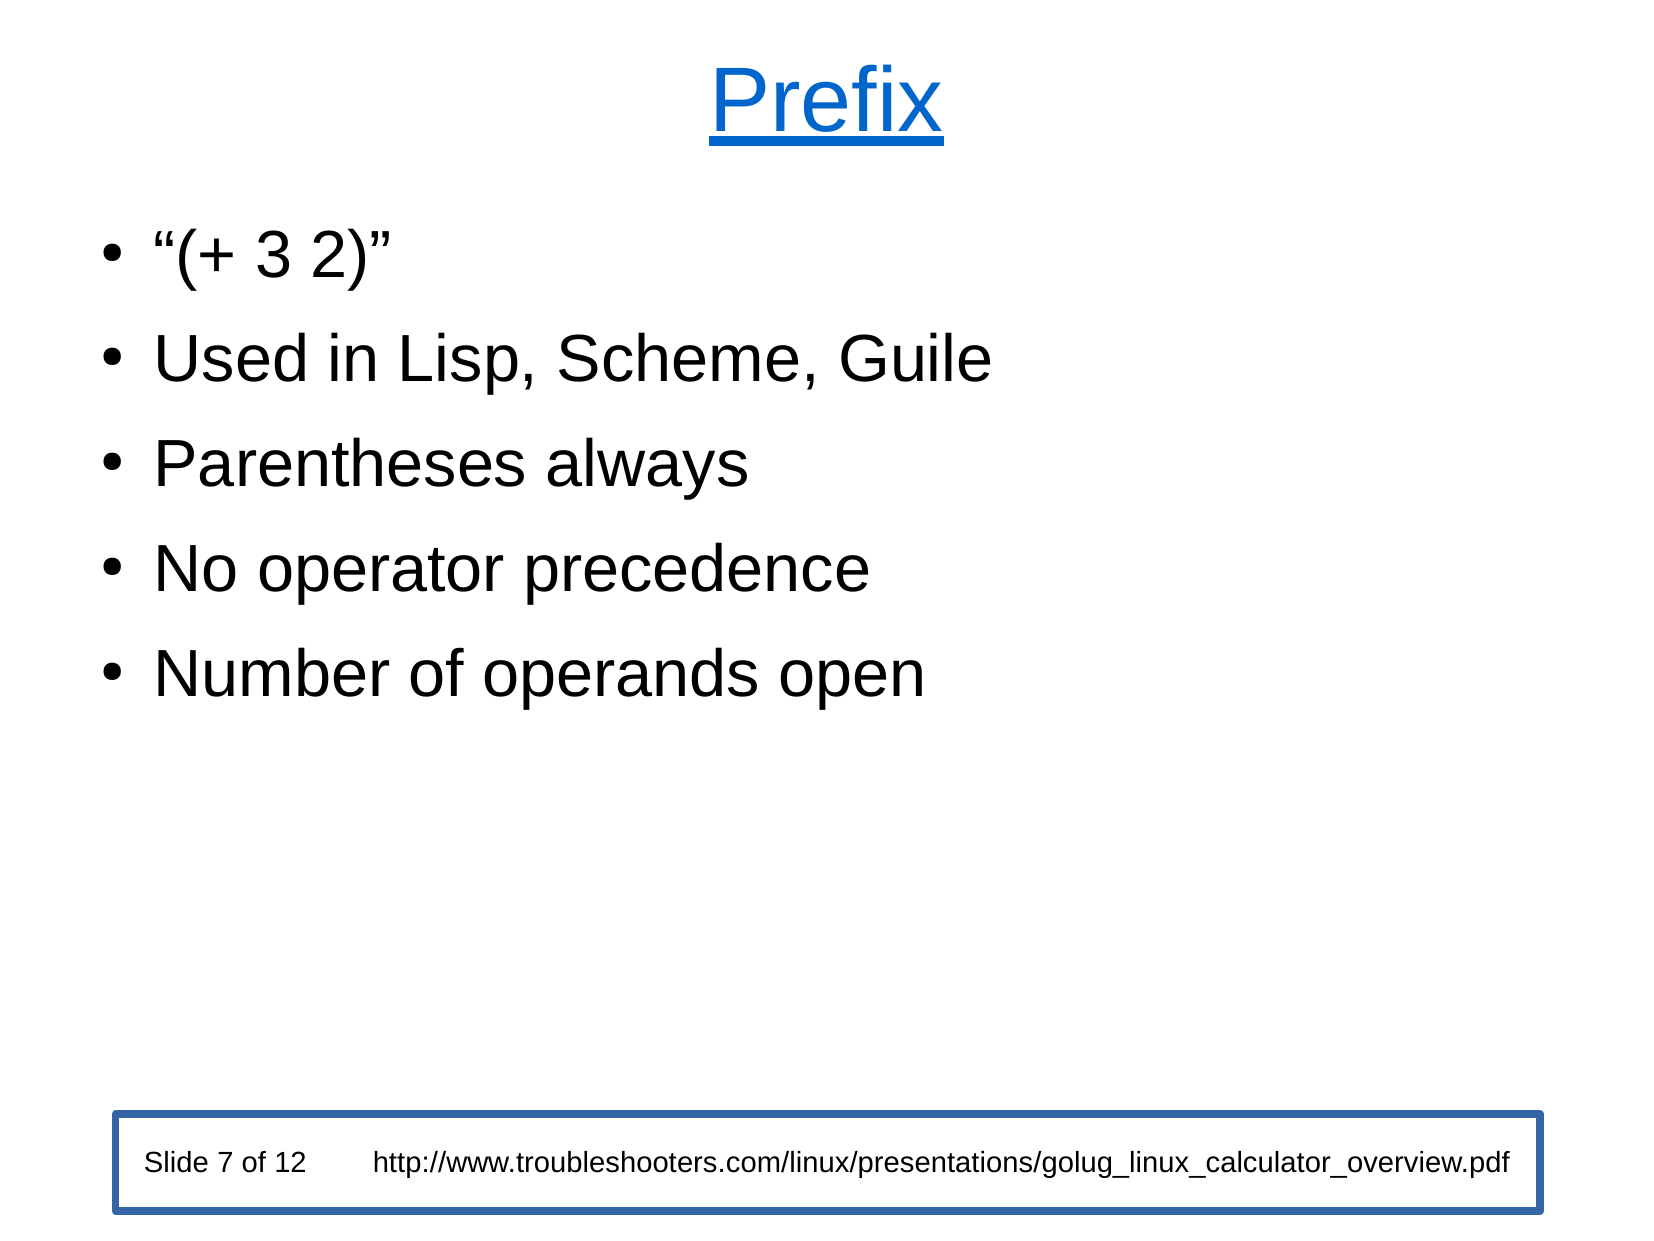

# Prefix
“(+ 3 2)”
Used in Lisp, Scheme, Guile
Parentheses always
No operator precedence
Number of operands open
Slide of 12 http://www.troubleshooters.com/linux/presentations/golug_linux_calculator_overview.pdf